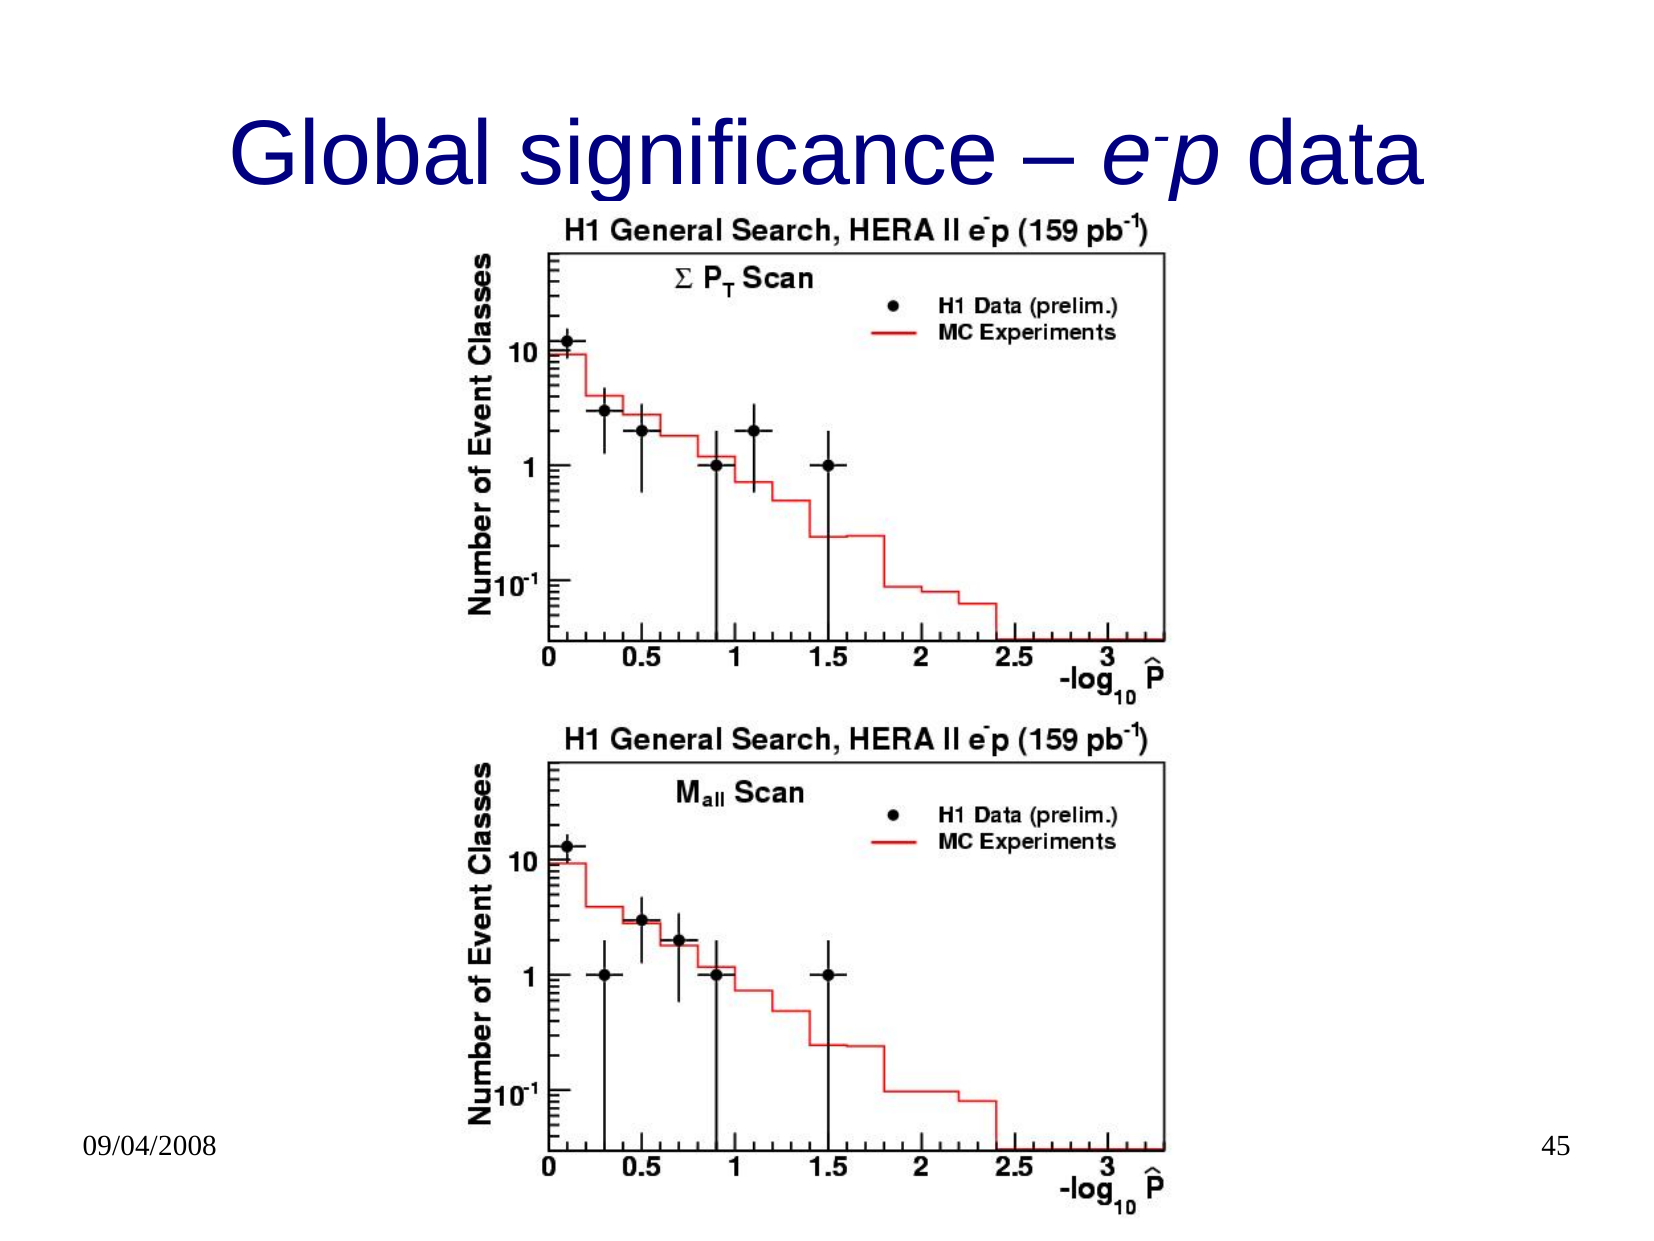

# Global significance – e-p data
09/04/2008
A. Parenti
45